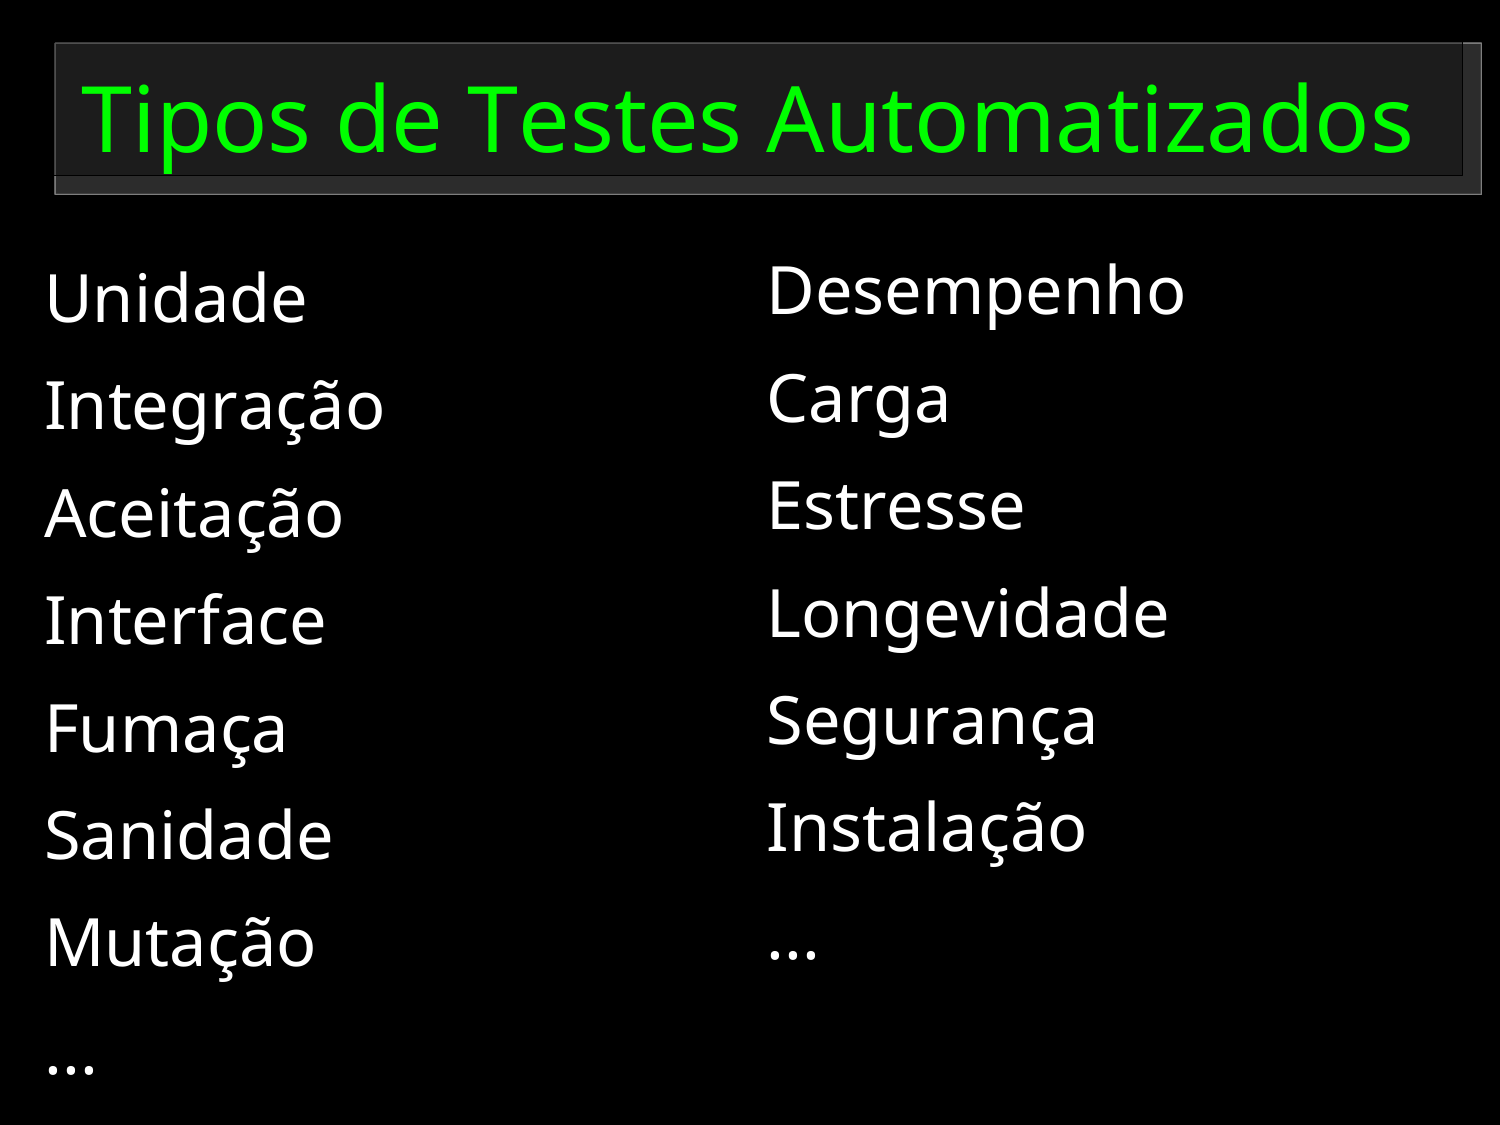

# Tipos de Testes Automatizados
Unidade
Integração
Aceitação
Interface
Fumaça
Sanidade
Mutação
...
Desempenho
Carga
Estresse
Longevidade
Segurança
Instalação
...